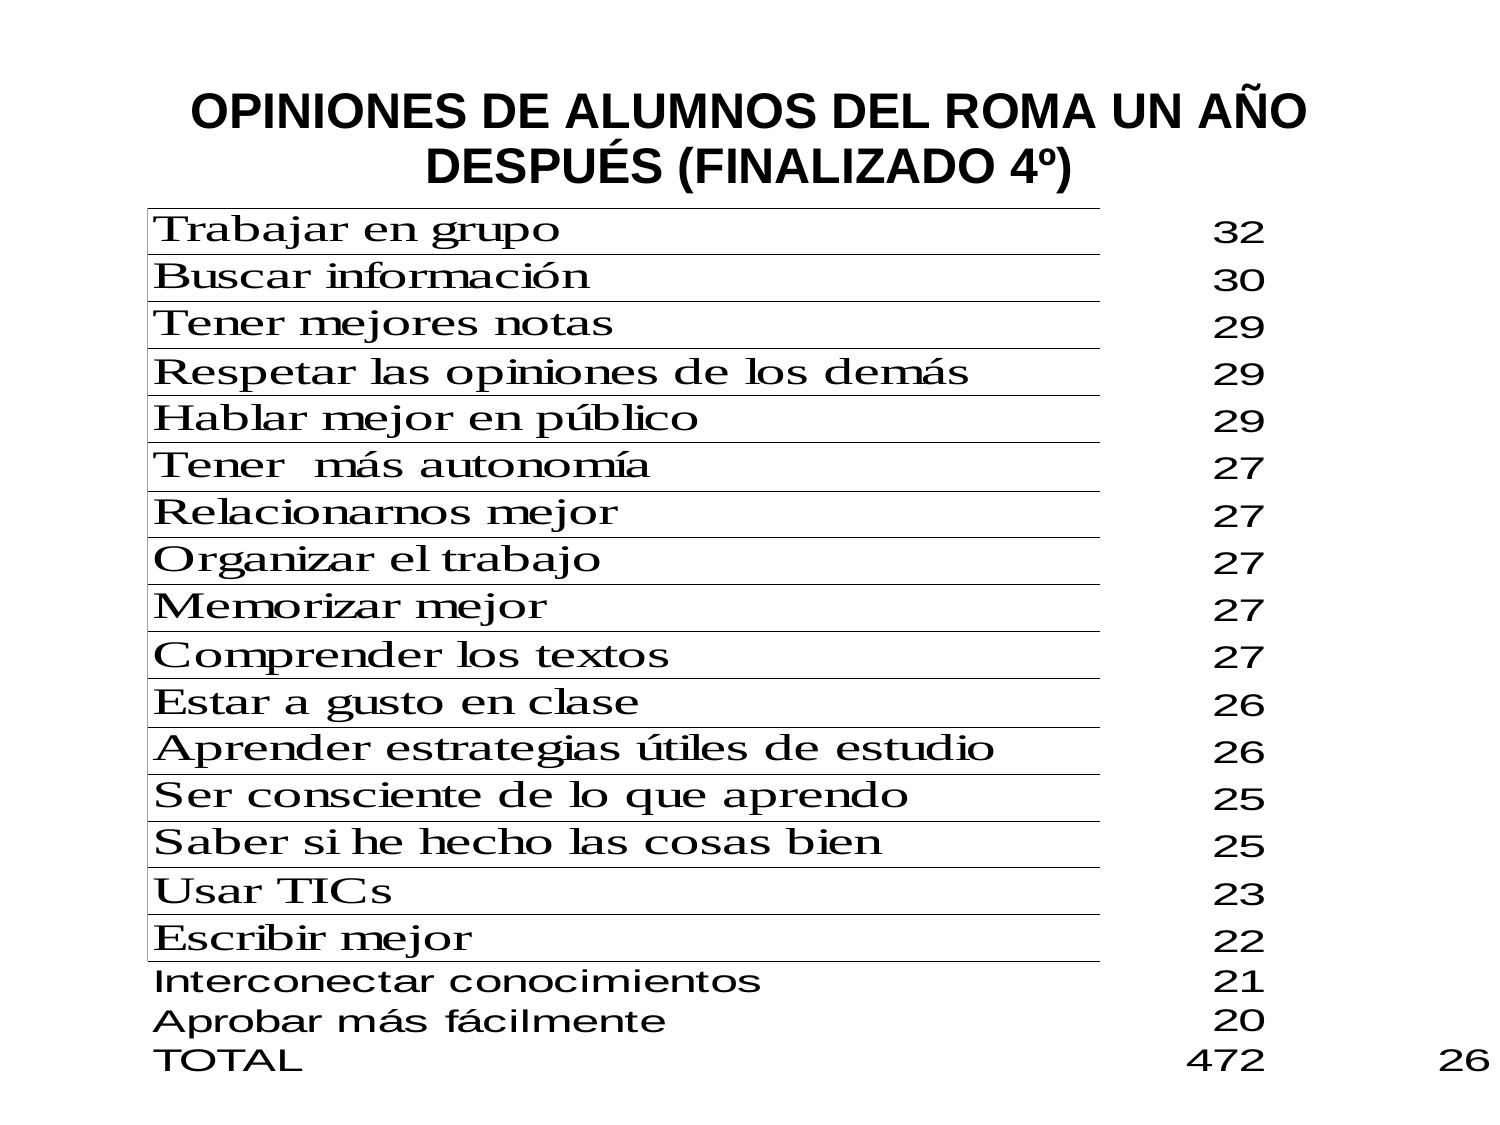

# OPINIONES DE ALUMNOS DEL ROMA UN AÑO DESPUÉS (FINALIZADO 4º)